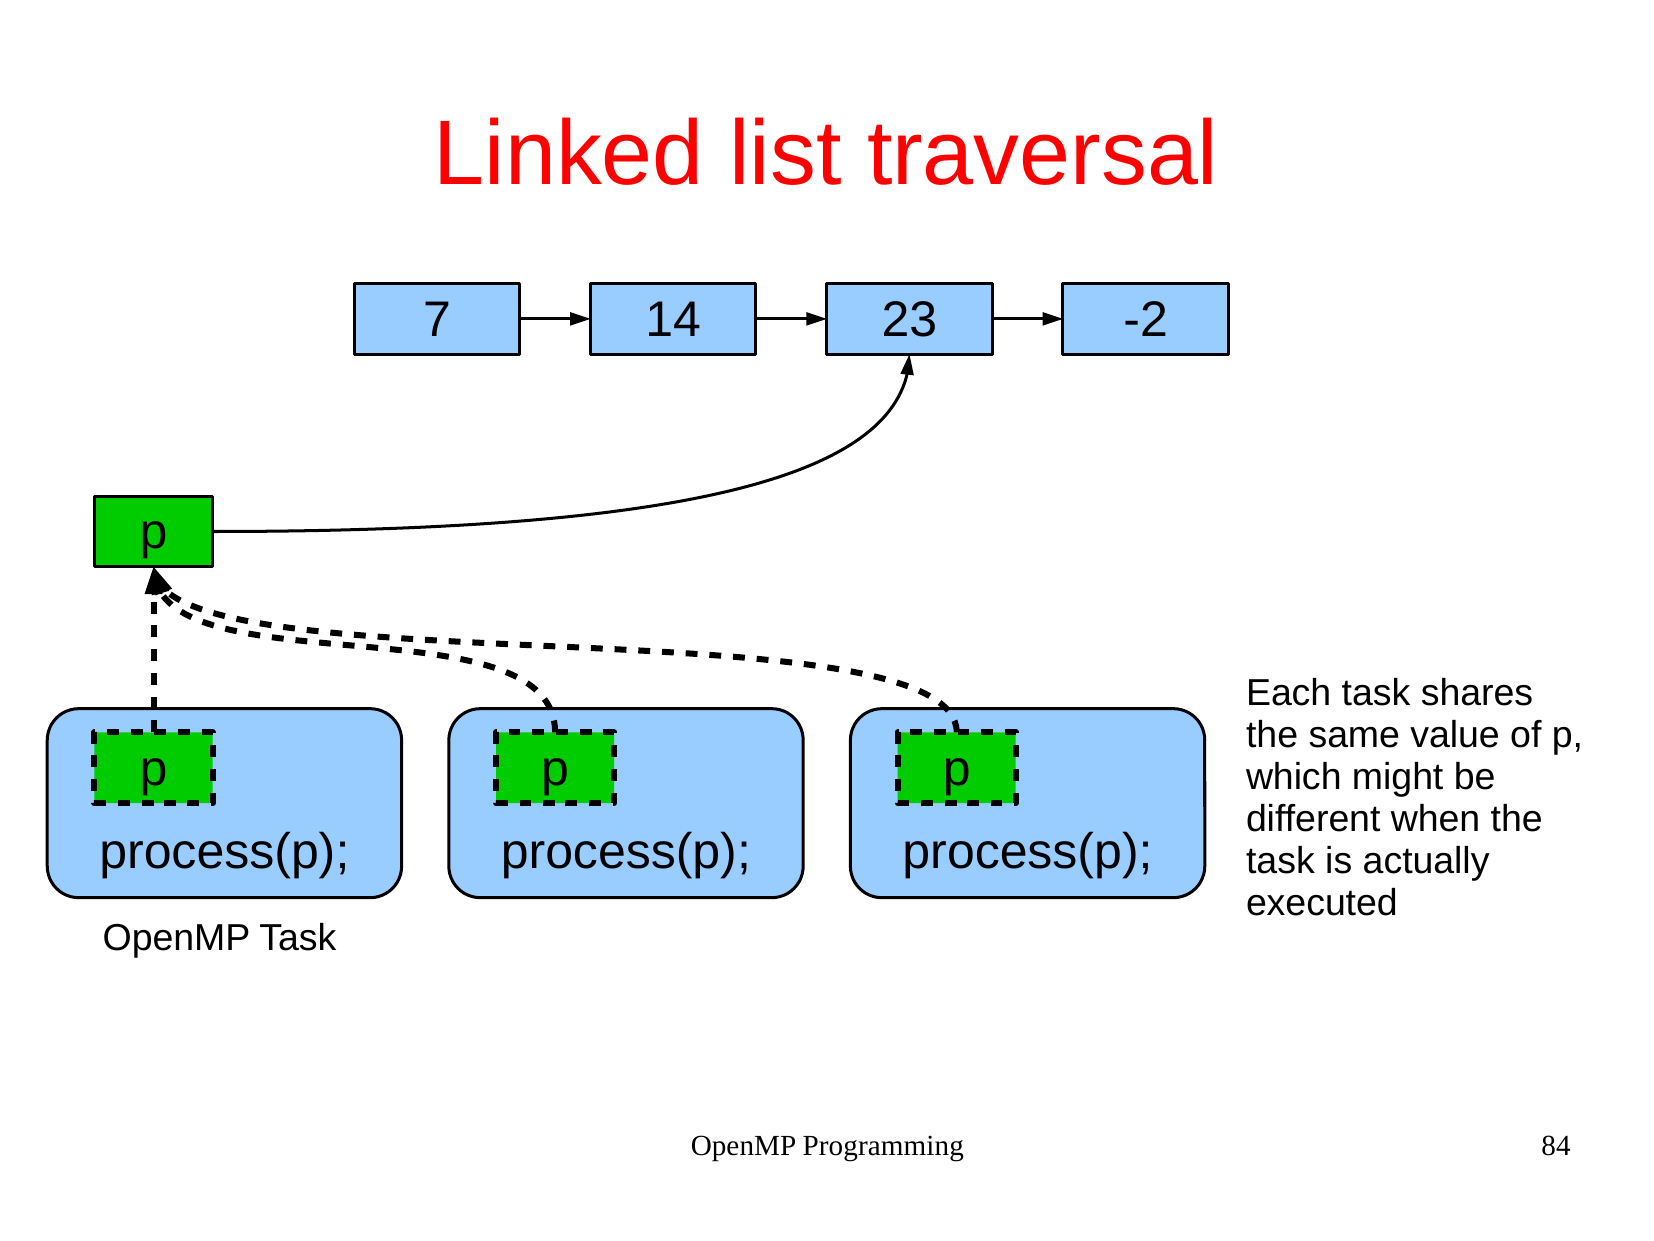

# Linked list traversal
7
14
23
-2
p
Each task shares the same value of p, which might be different when the task is actually executed
process(p);
process(p);
process(p);
p
p
p
OpenMP Task
OpenMP Programming
84